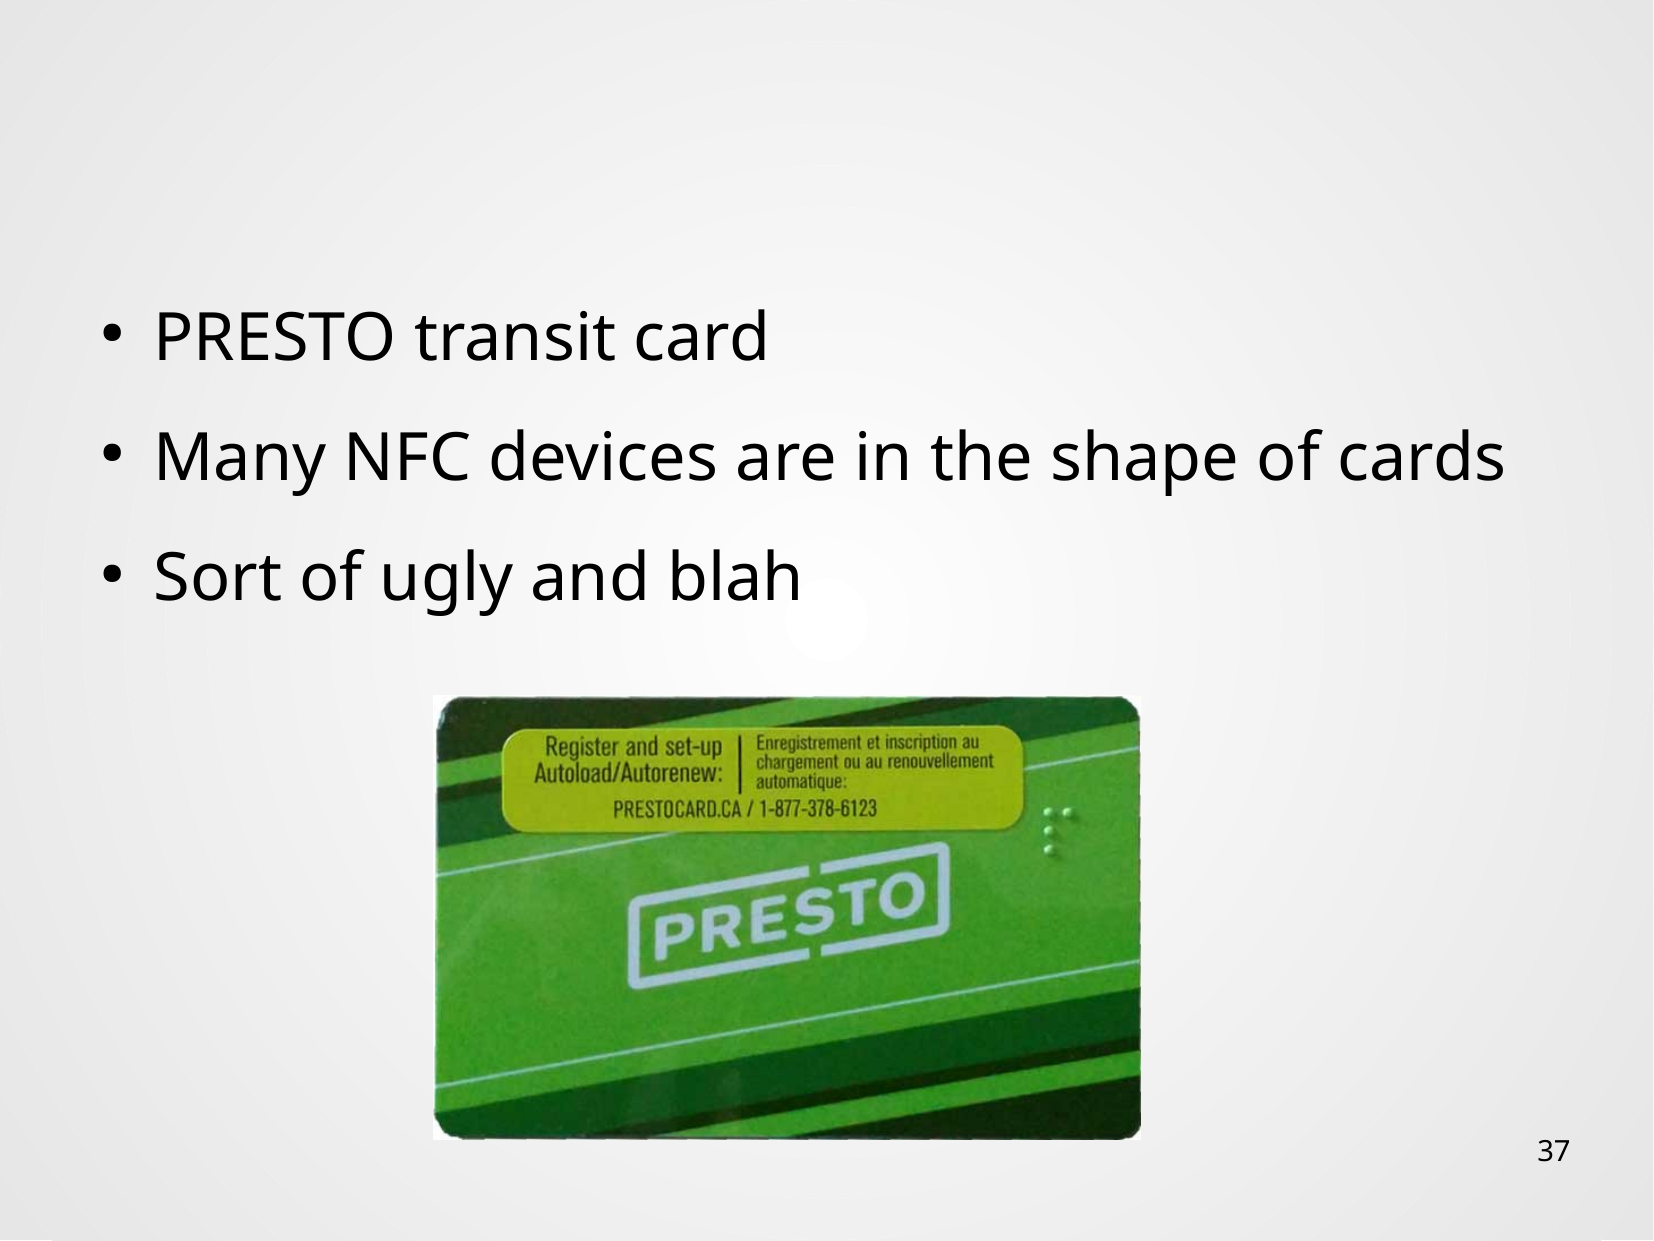

#
PRESTO transit card
Many NFC devices are in the shape of cards
Sort of ugly and blah
37